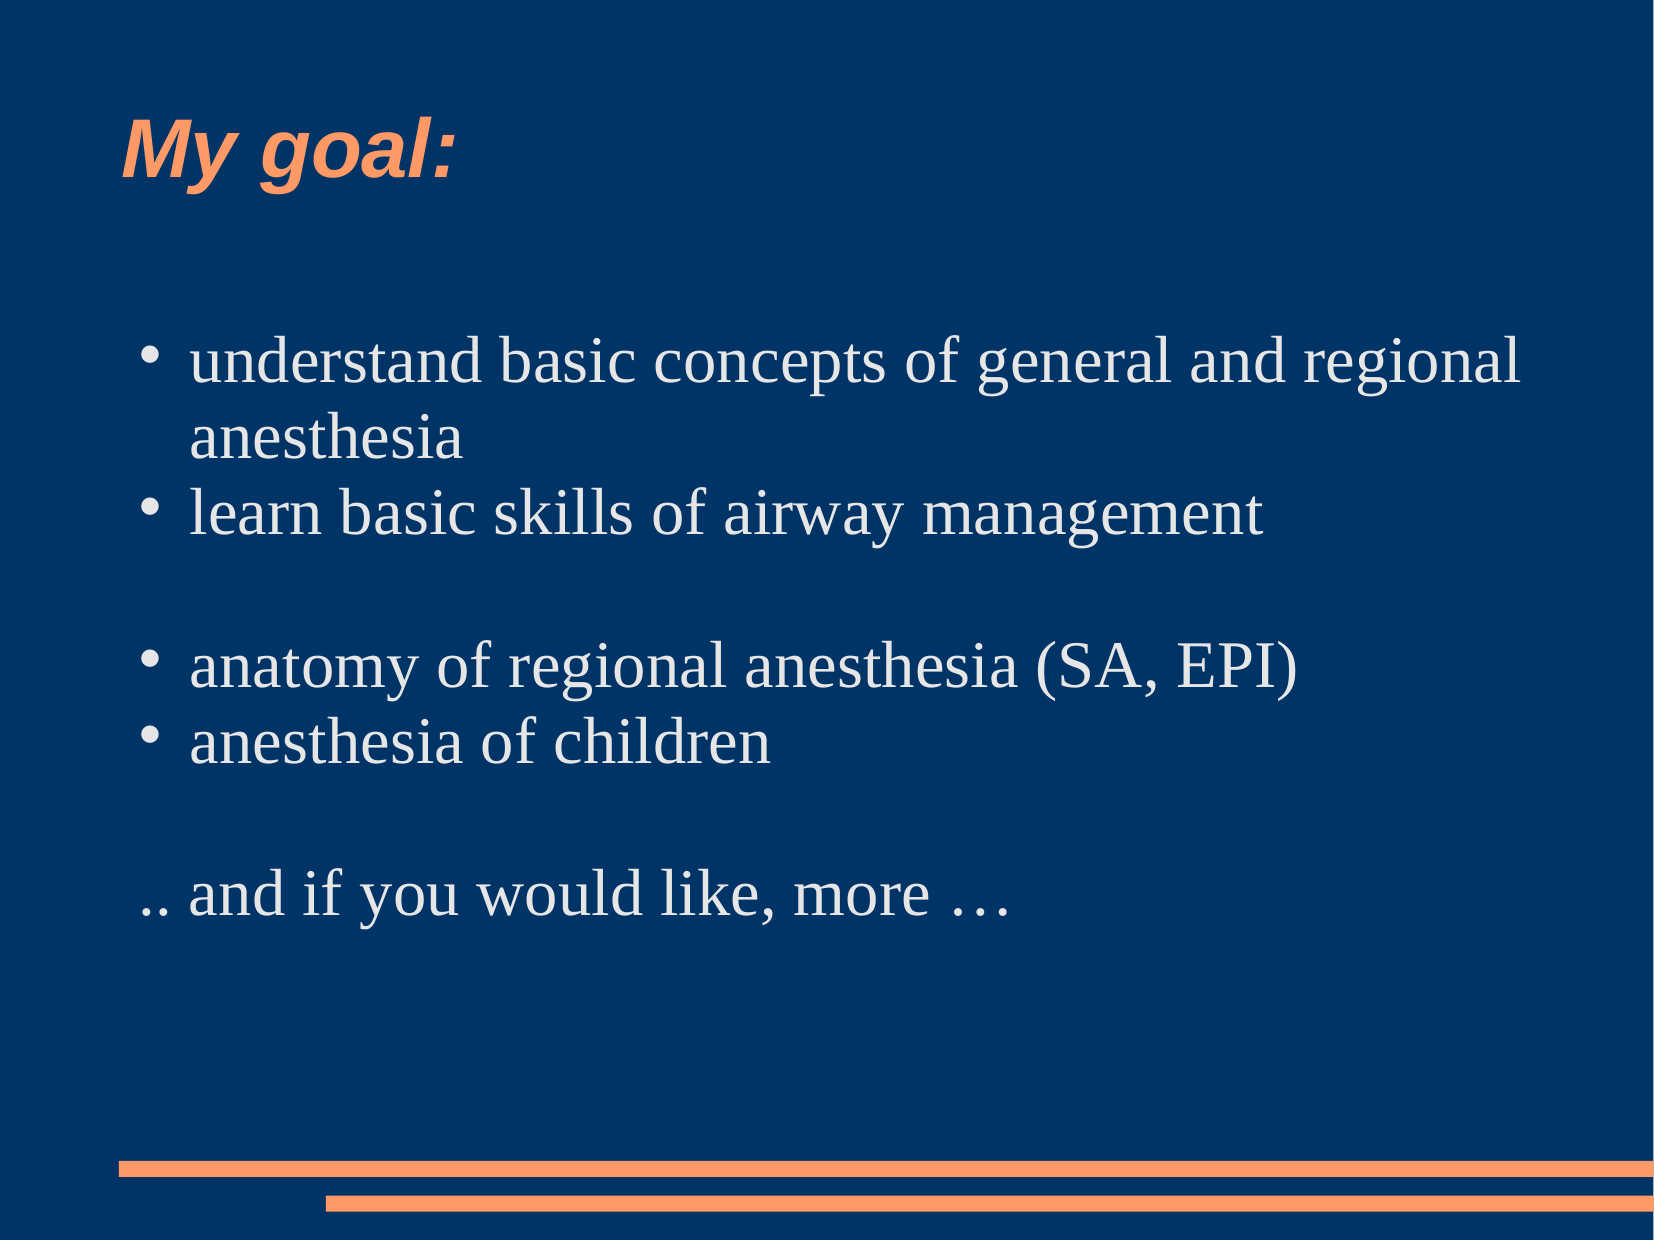

# My goal:
understand basic concepts of general and regional anesthesia
learn basic skills of airway management
anatomy of regional anesthesia (SA, EPI)
anesthesia of children
.. and if you would like, more …